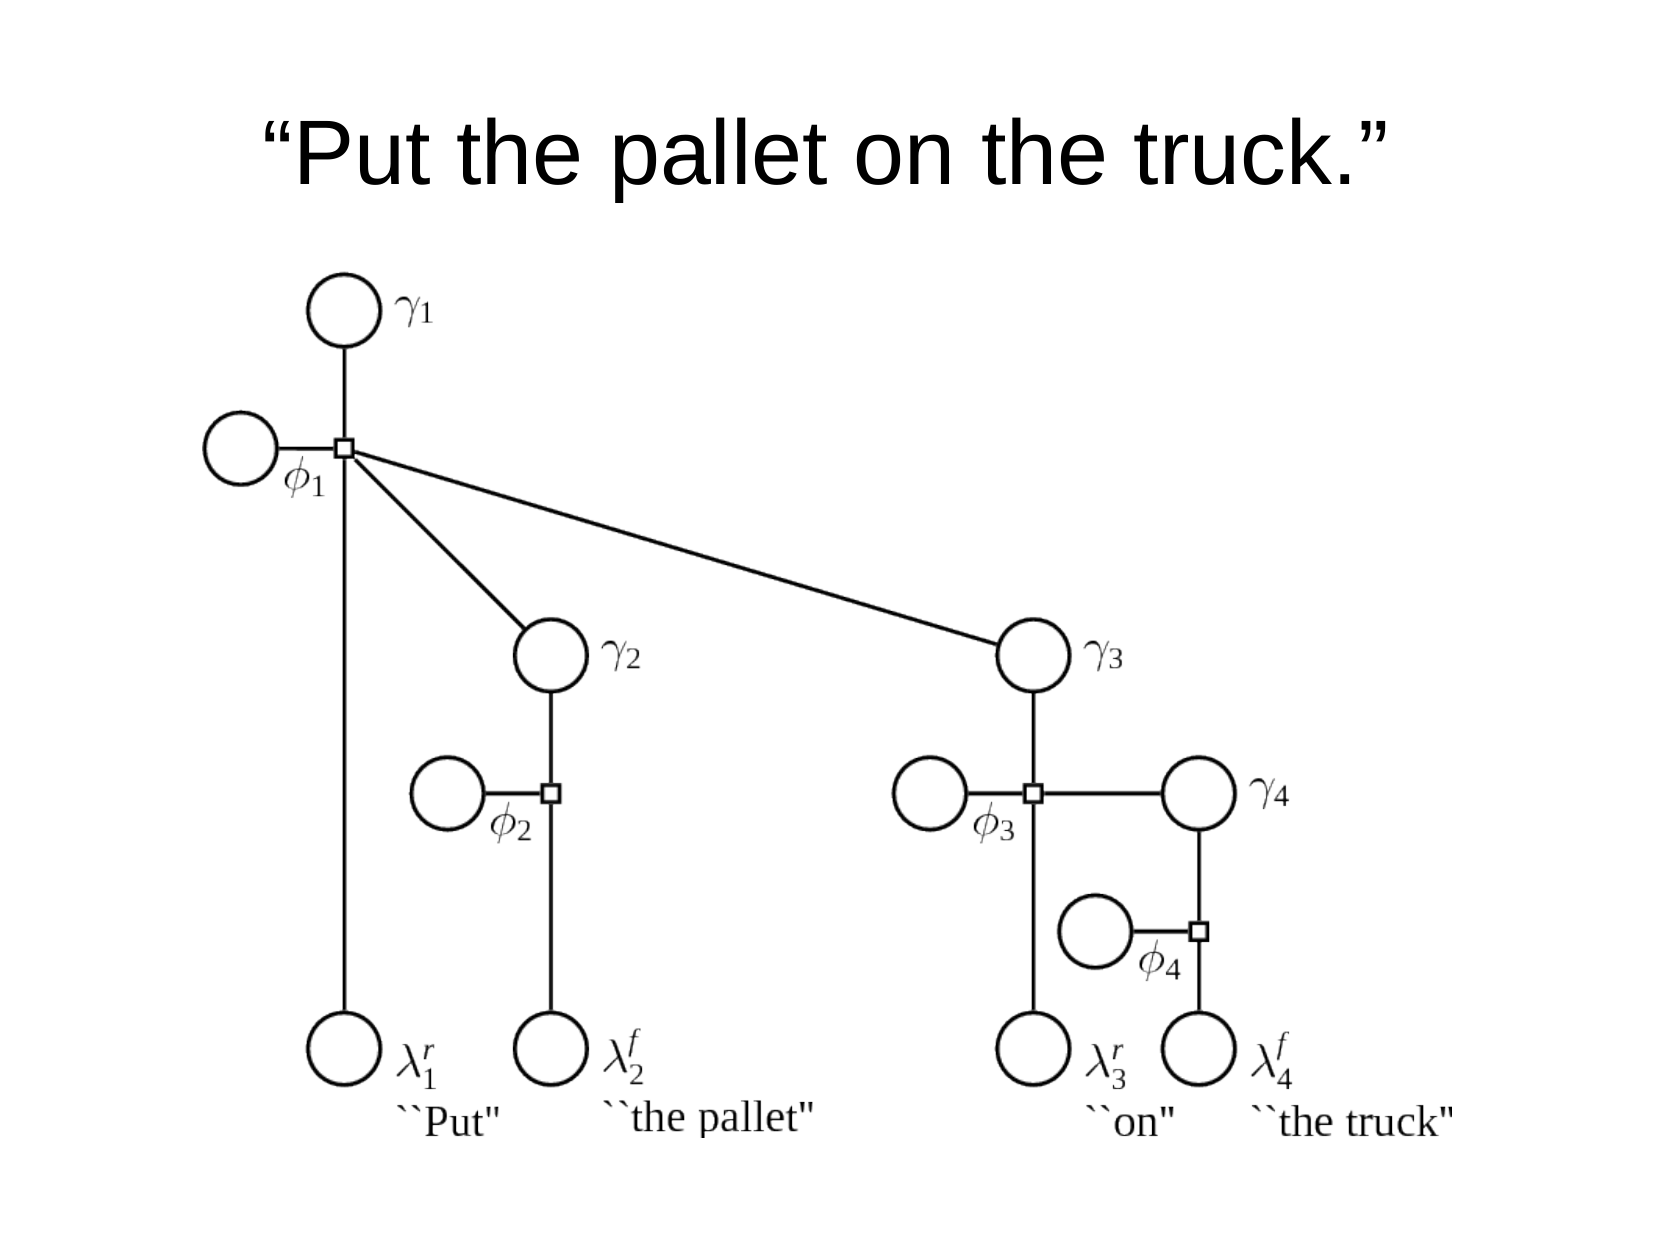

# “Put the pallet on the truck.”